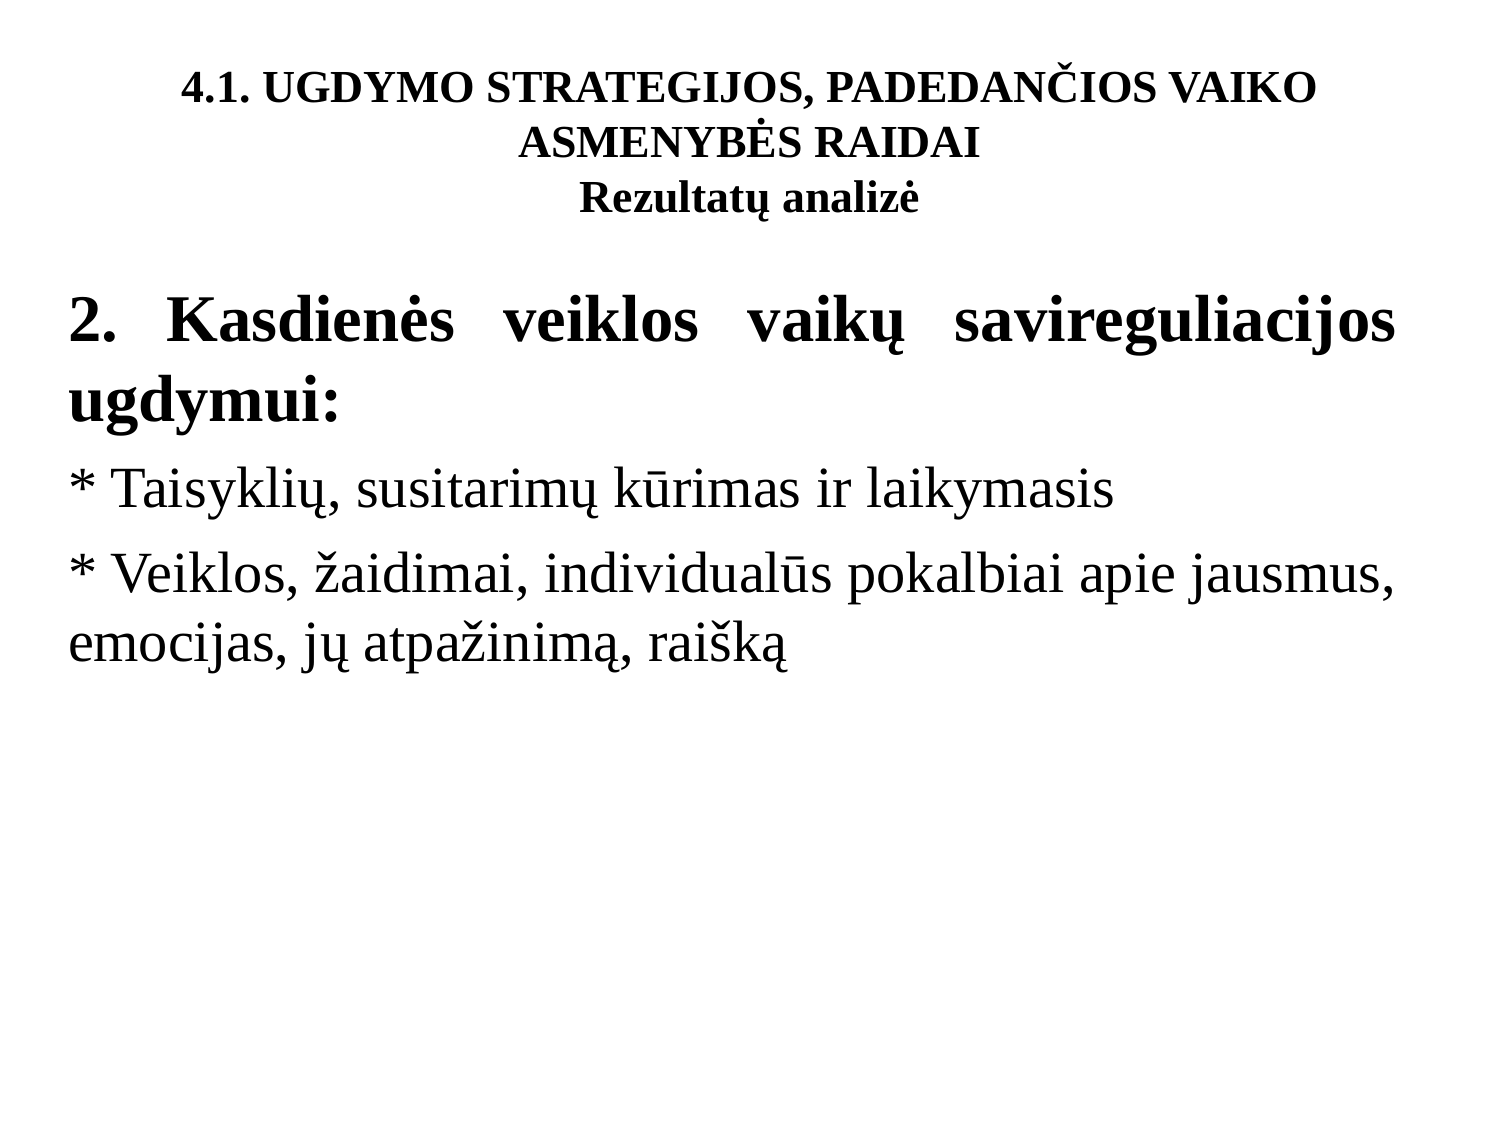

# 4.1. UGDYMO STRATEGIJOS, PADEDANČIOS VAIKO ASMENYBĖS RAIDAI Rezultatų analizė
2. Kasdienės veiklos vaikų savireguliacijos ugdymui:
* Taisyklių, susitarimų kūrimas ir laikymasis
* Veiklos, žaidimai, individualūs pokalbiai apie jausmus, emocijas, jų atpažinimą, raišką